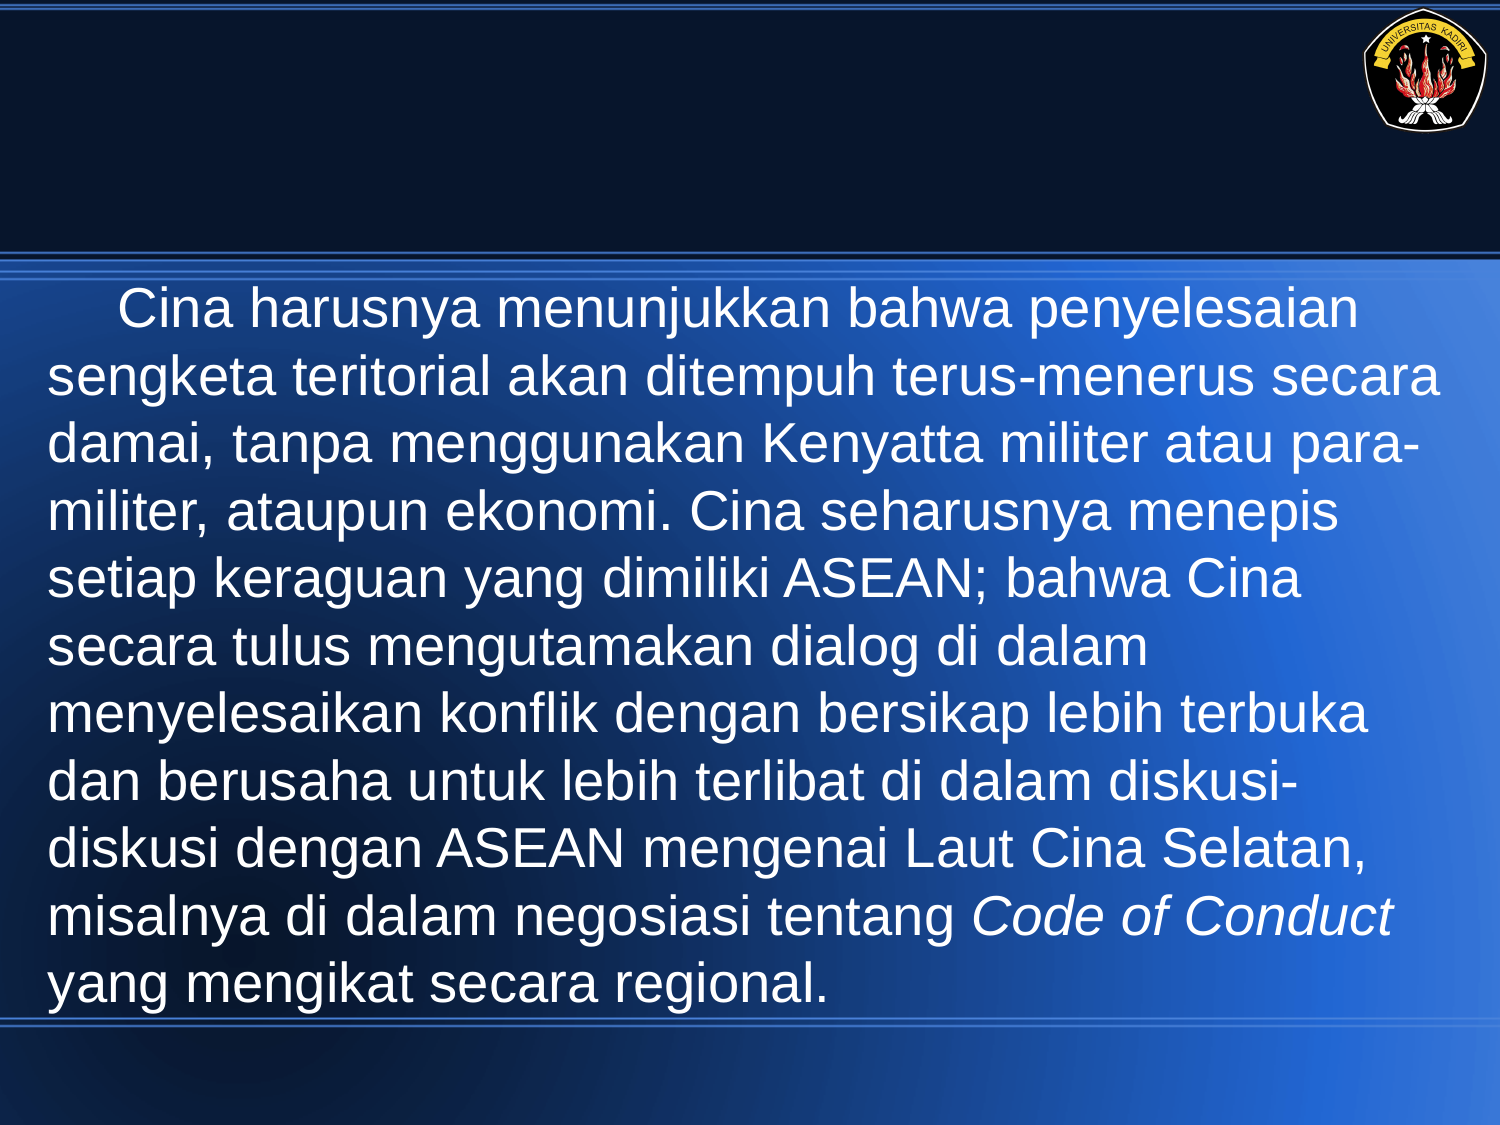

#
 Cina harusnya menunjukkan bahwa penyelesaian sengketa teritorial akan ditempuh terus-menerus secara damai, tanpa menggunakan Kenyatta militer atau para-militer, ataupun ekonomi. Cina seharusnya menepis setiap keraguan yang dimiliki ASEAN; bahwa Cina secara tulus mengutamakan dialog di dalam menyelesaikan konflik dengan bersikap lebih terbuka dan berusaha untuk lebih terlibat di dalam diskusi-diskusi dengan ASEAN mengenai Laut Cina Selatan, misalnya di dalam negosiasi tentang Code of Conduct yang mengikat secara regional.